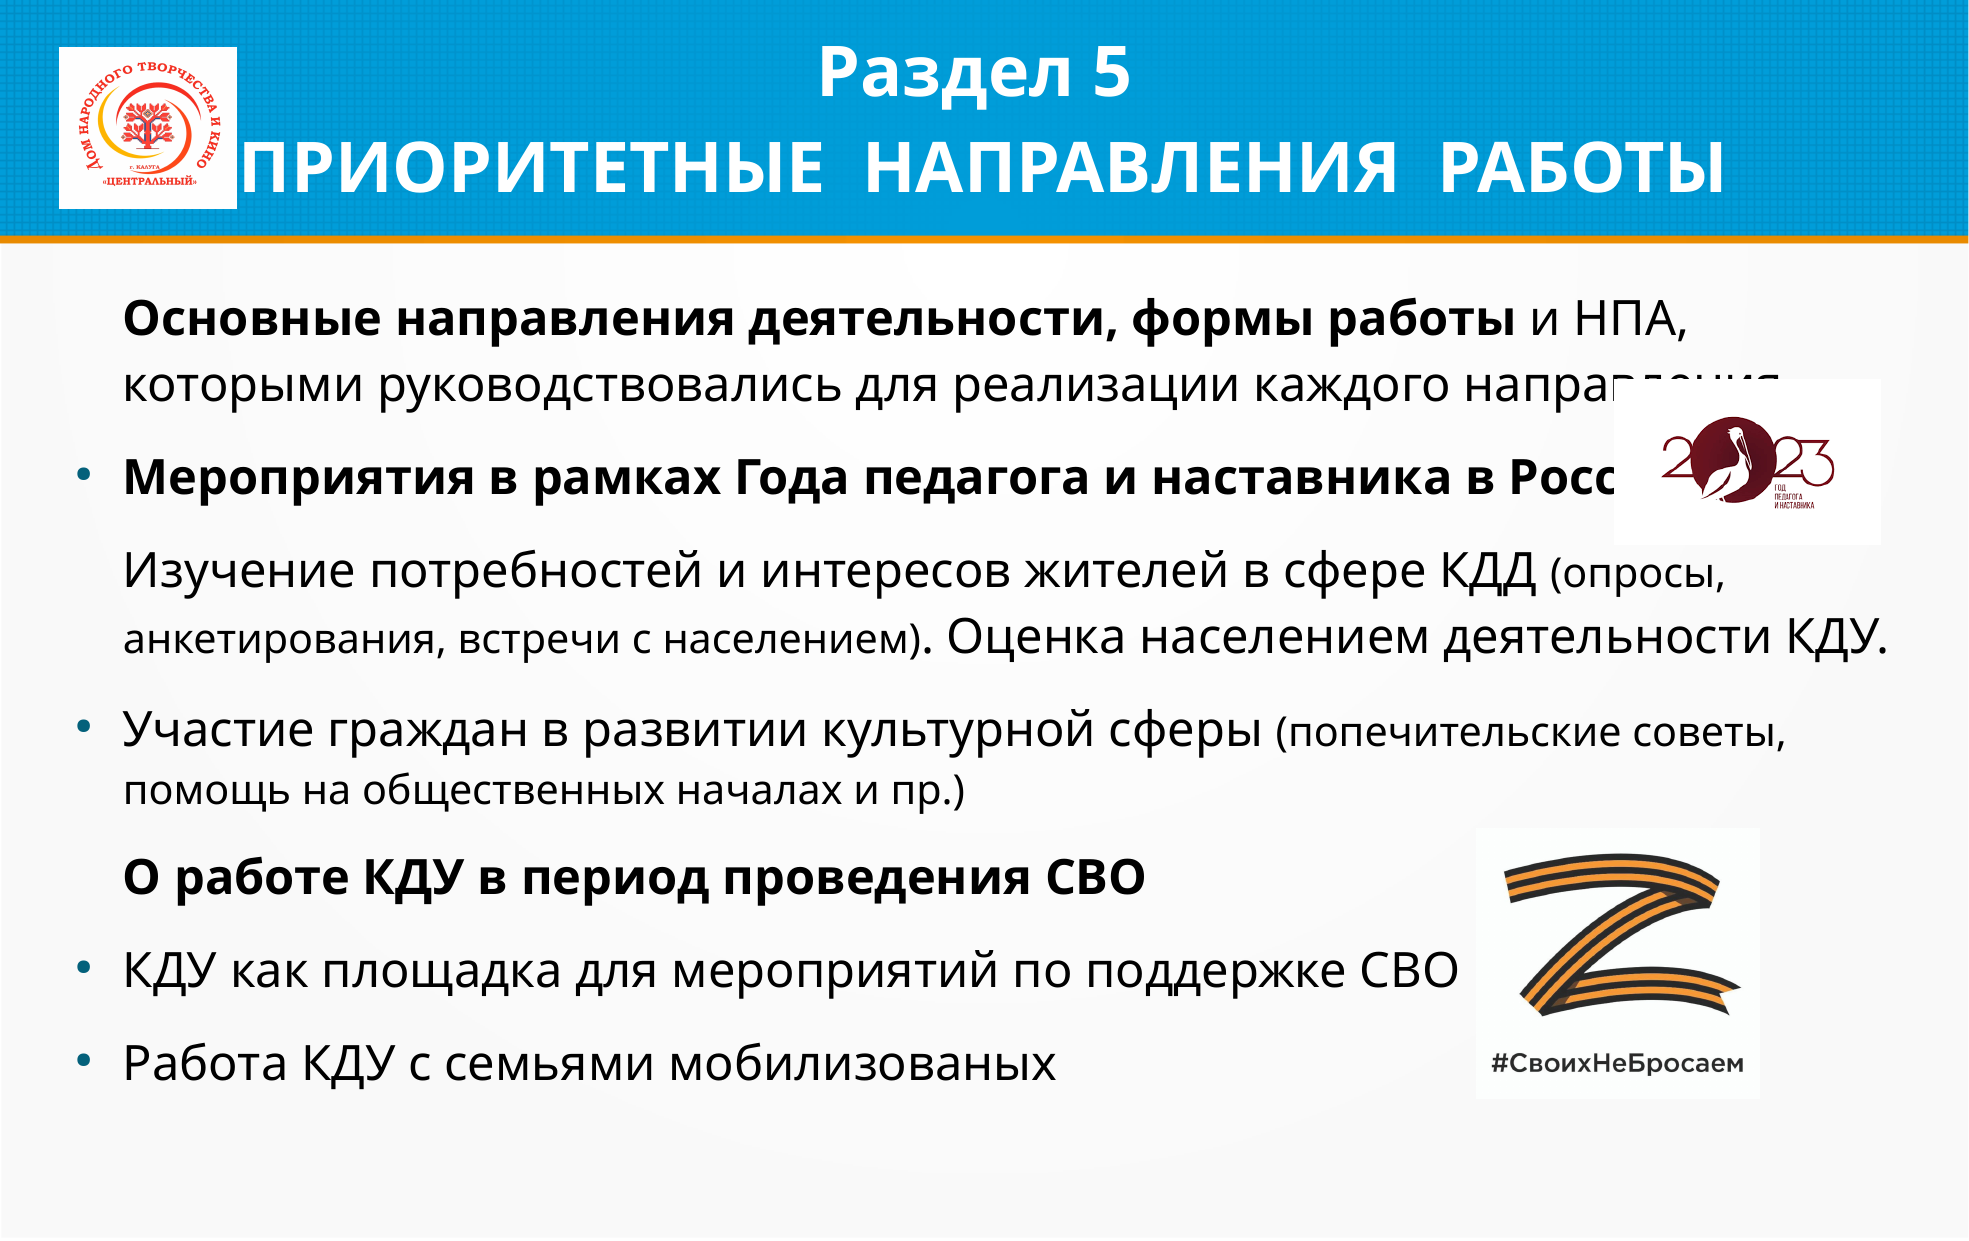

# Раздел 5 ПРИОРИТЕТНЫЕ НАПРАВЛЕНИЯ РАБОТЫ
Основные направления деятельности, формы работы и НПА, которыми руководствовались для реализации каждого направления.
Мероприятия в рамках Года педагога и наставника в России
Изучение потребностей и интересов жителей в сфере КДД (опросы, анкетирования, встречи с населением). Оценка населением деятельности КДУ.
Участие граждан в развитии культурной сферы (попечительские советы, помощь на общественных началах и пр.)
О работе КДУ в период проведения СВО
КДУ как площадка для мероприятий по поддержке СВО
Работа КДУ с семьями мобилизованых